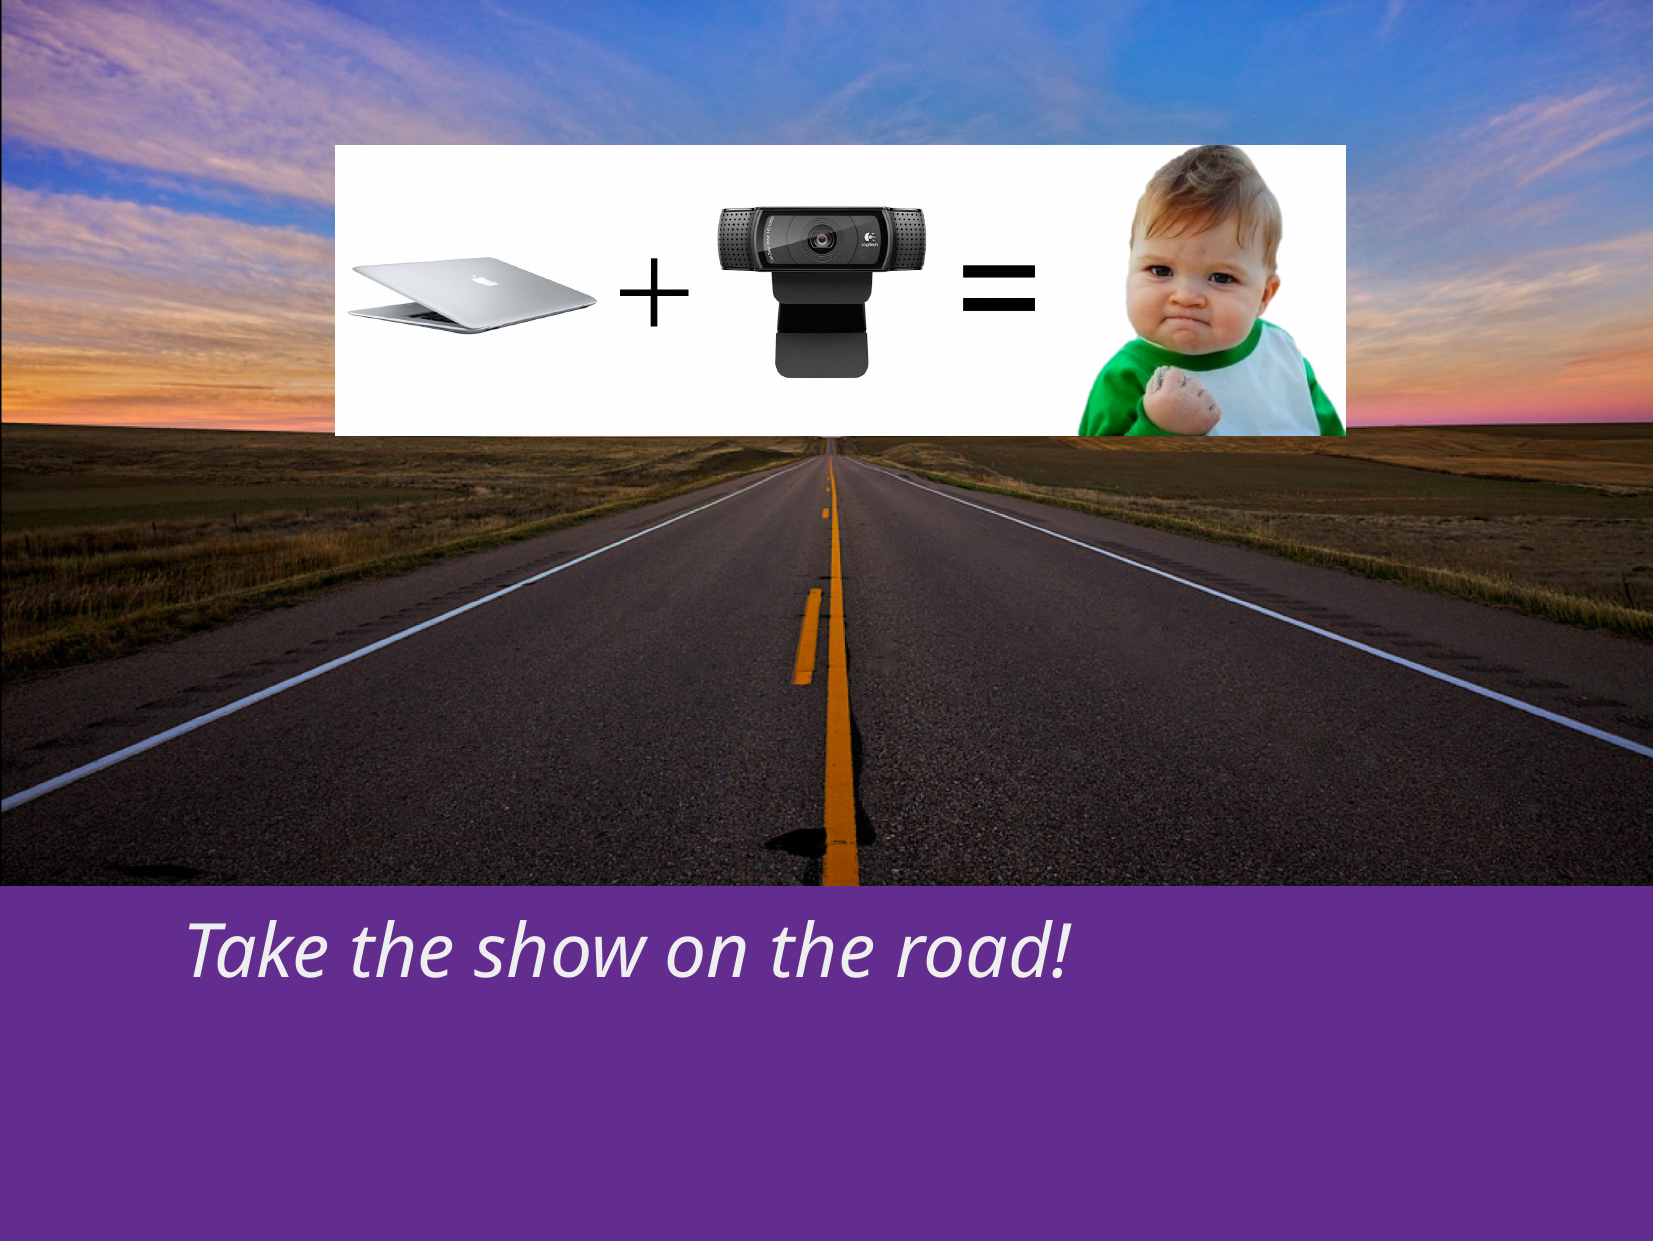

#
Take the show on the road!